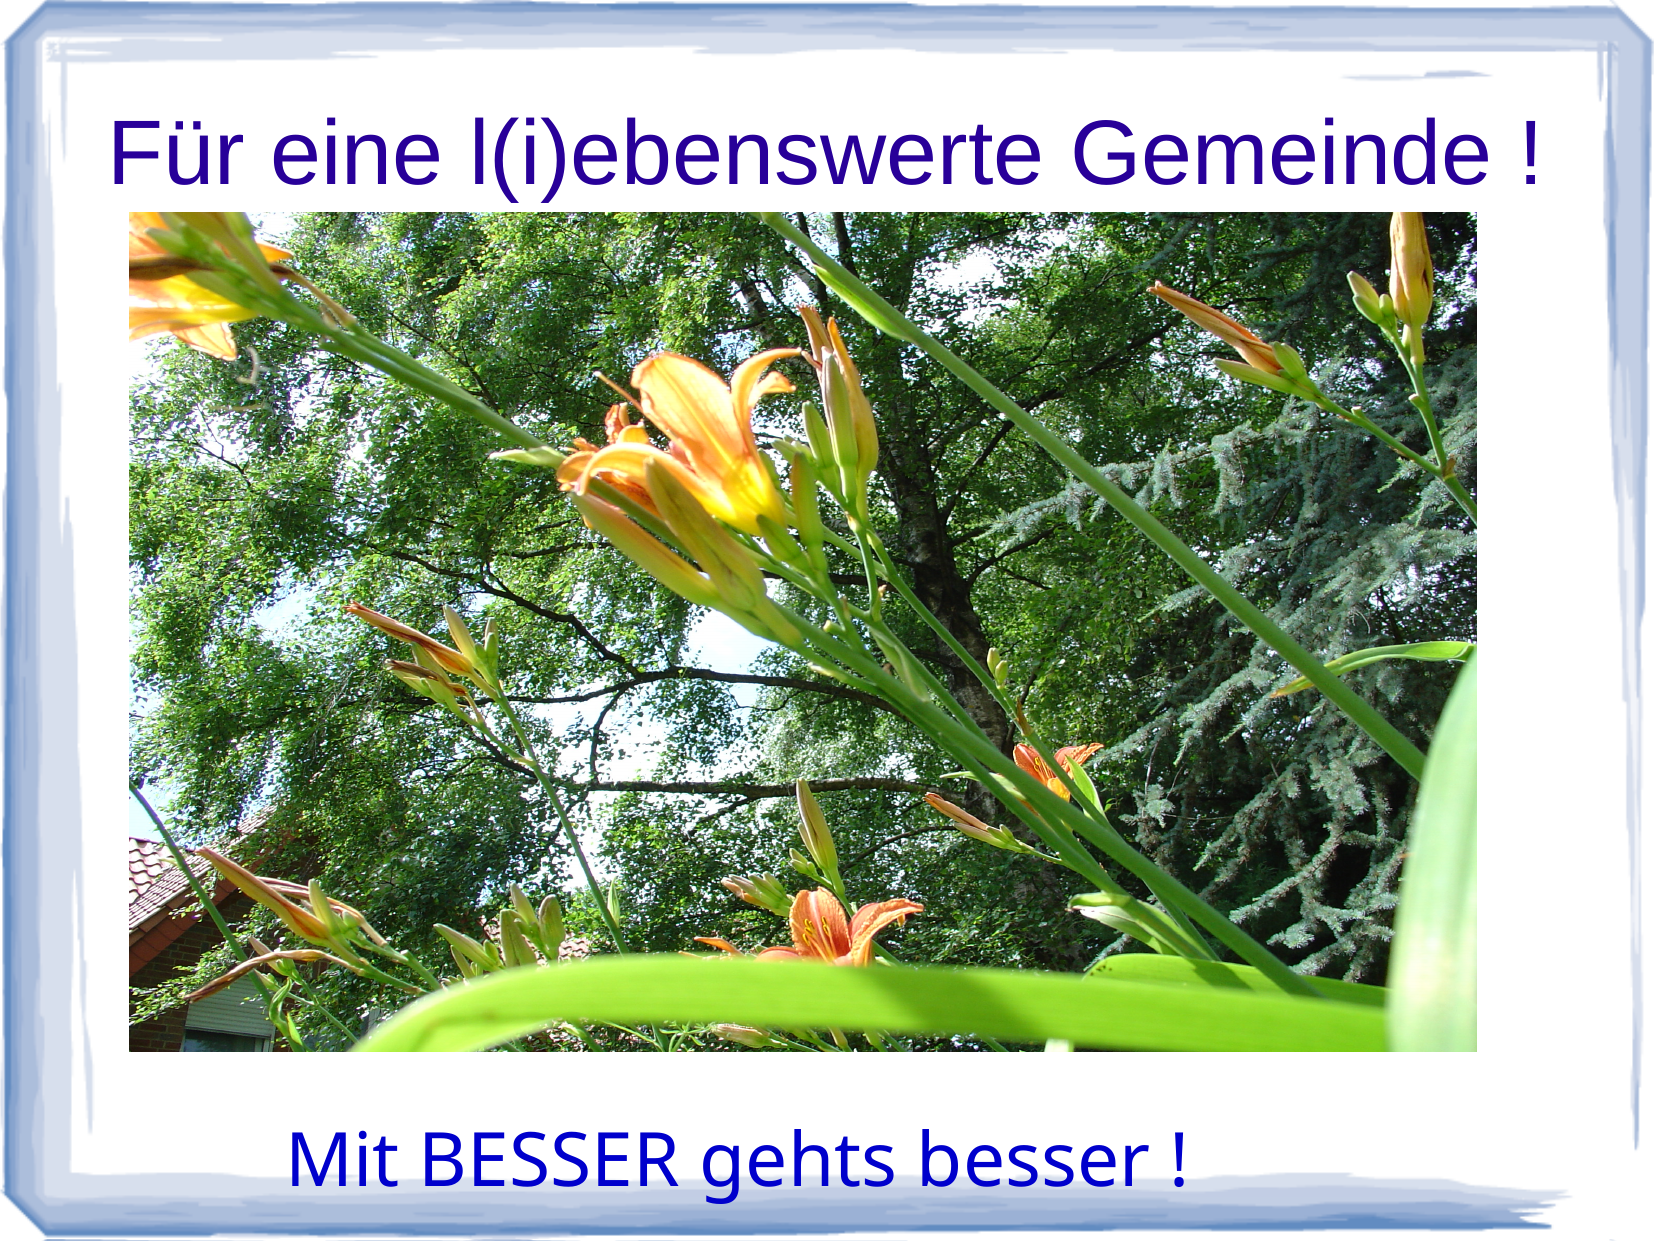

# Für eine l(i)ebenswerte Gemeinde !
 Mit BESSER gehts besser !